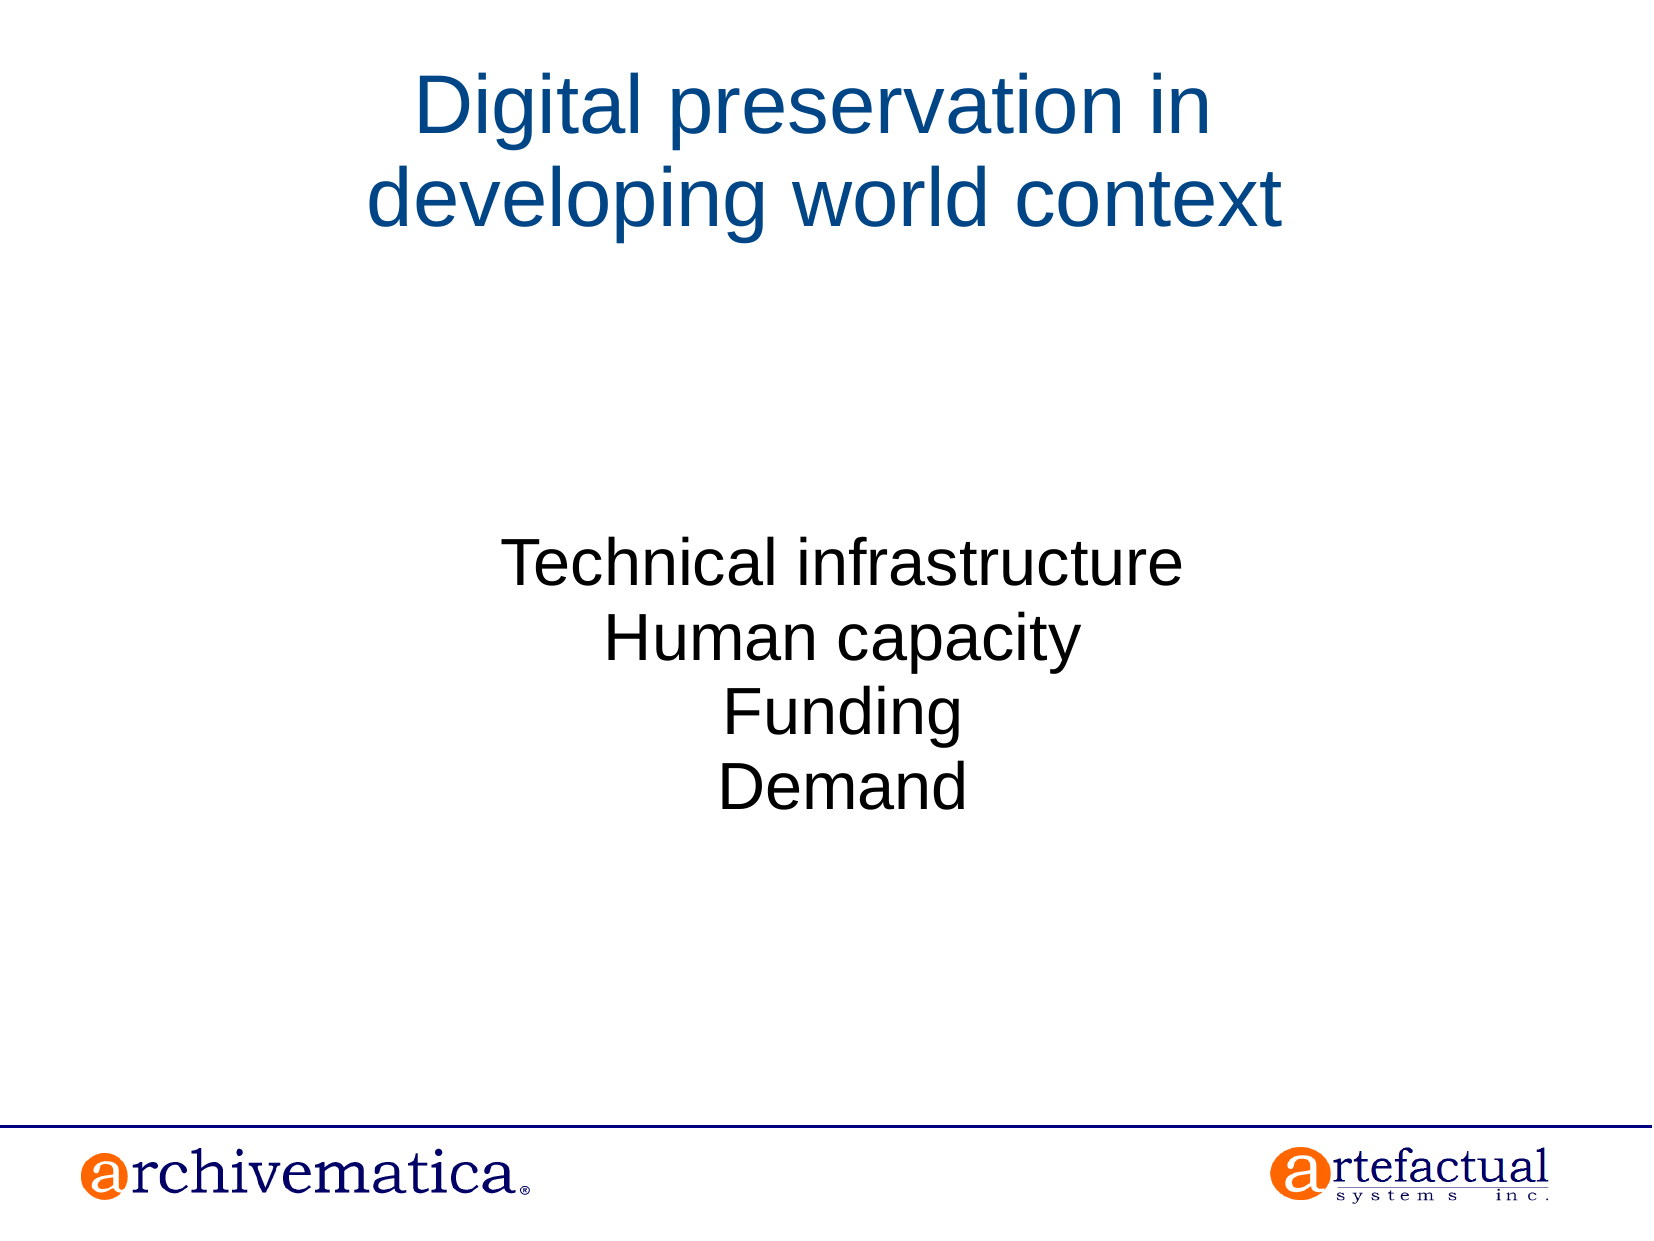

# Digital preservation in developing world context
Technical infrastructure
Human capacity
Funding
Demand